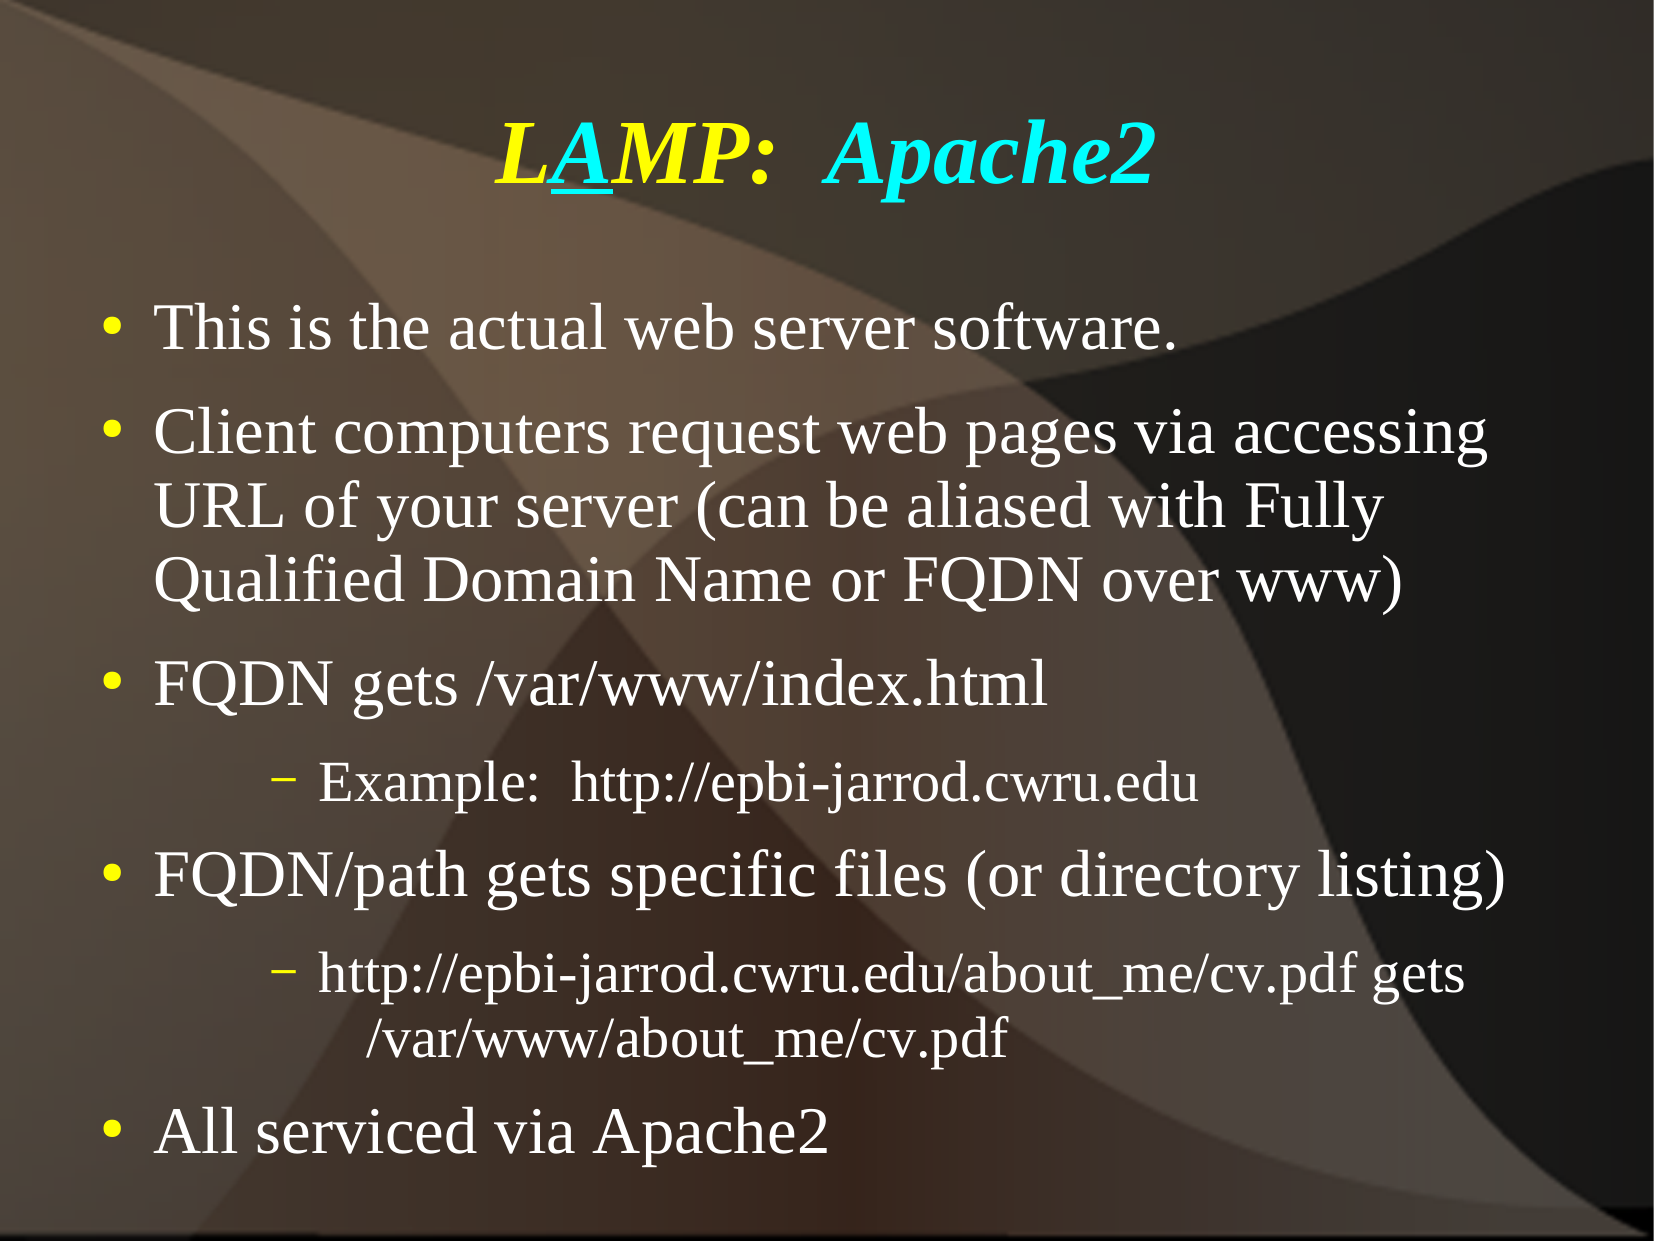

# LAMP: Apache2
This is the actual web server software.
Client computers request web pages via accessing URL of your server (can be aliased with Fully Qualified Domain Name or FQDN over www)
FQDN gets /var/www/index.html
Example: http://epbi-jarrod.cwru.edu
FQDN/path gets specific files (or directory listing)
http://epbi-jarrod.cwru.edu/about_me/cv.pdf gets /var/www/about_me/cv.pdf
All serviced via Apache2